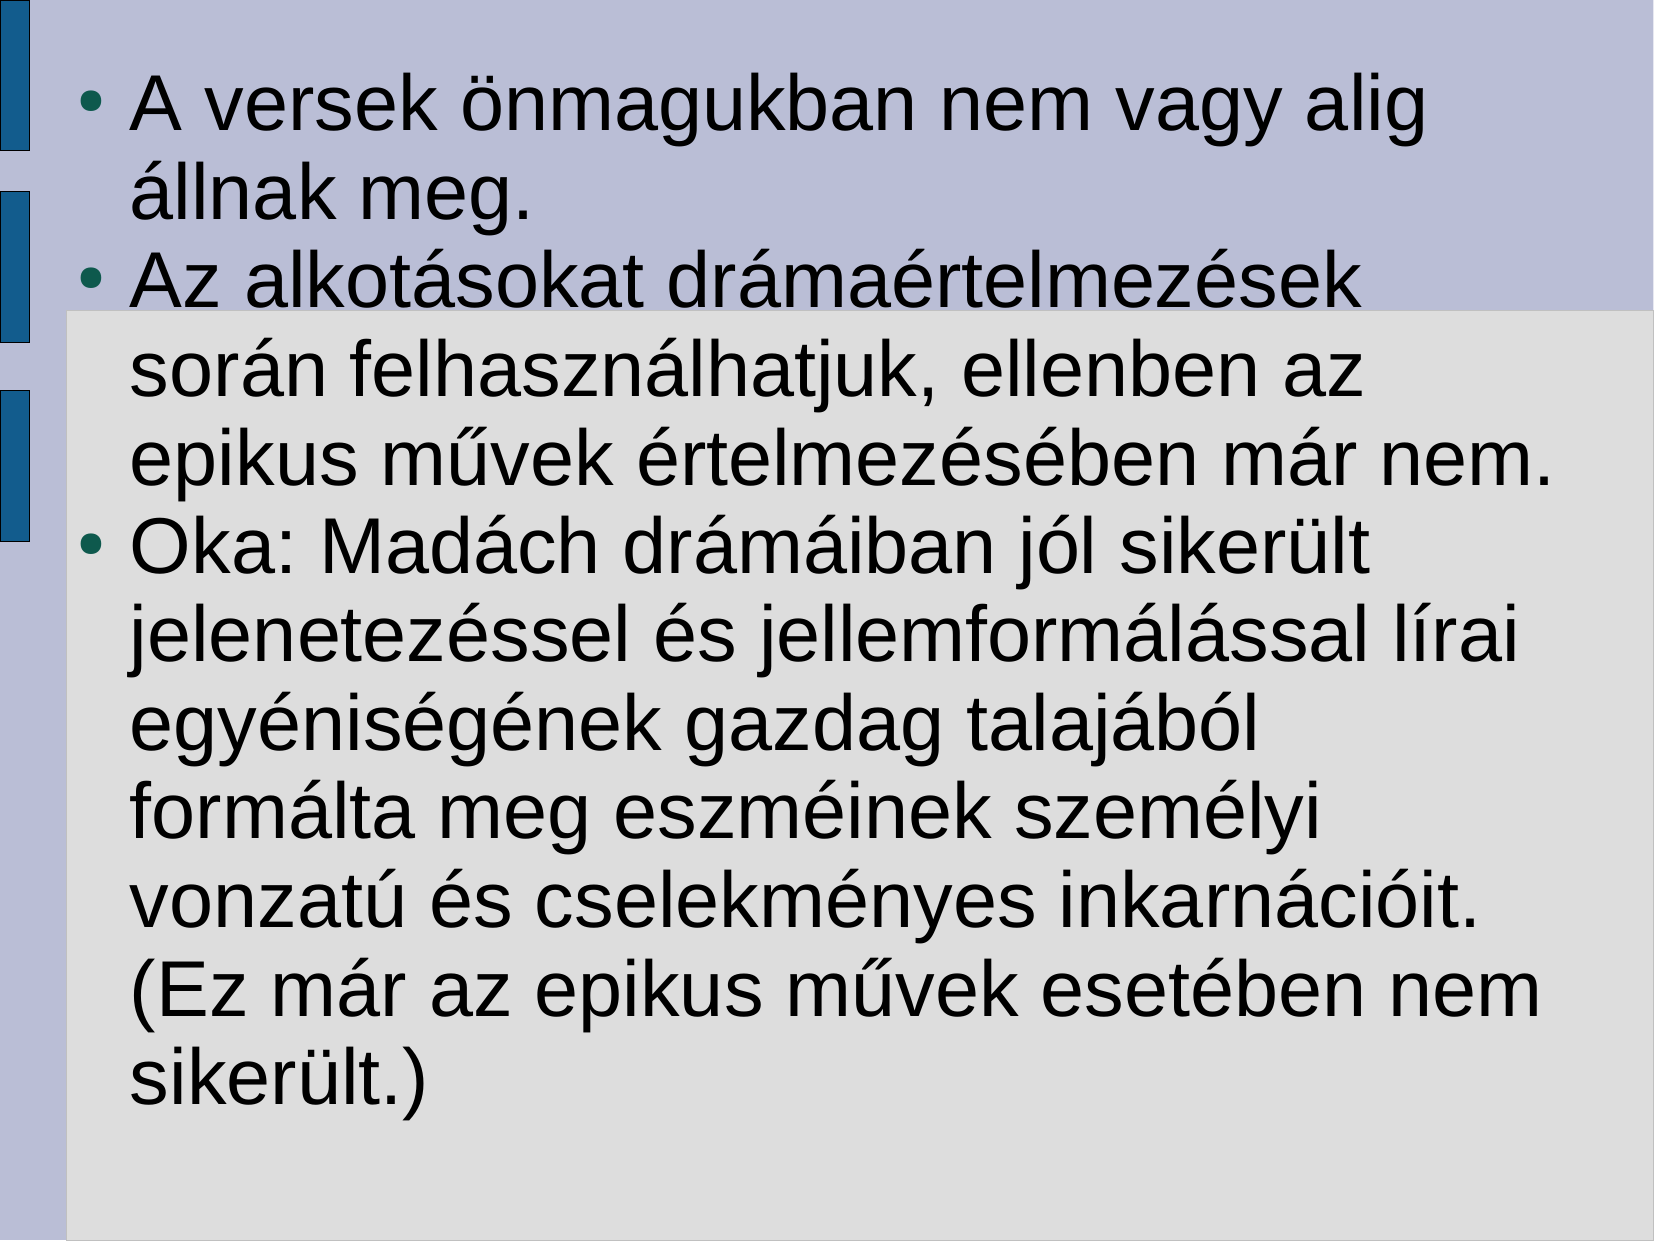

# A versek önmagukban nem vagy alig állnak meg.
Az alkotásokat drámaértelmezések során felhasználhatjuk, ellenben az epikus művek értelmezésében már nem.
Oka: Madách drámáiban jól sikerült jelenetezéssel és jellemformálással lírai egyéniségének gazdag talajából formálta meg eszméinek személyi vonzatú és cselekményes inkarnációit. (Ez már az epikus művek esetében nem sikerült.)